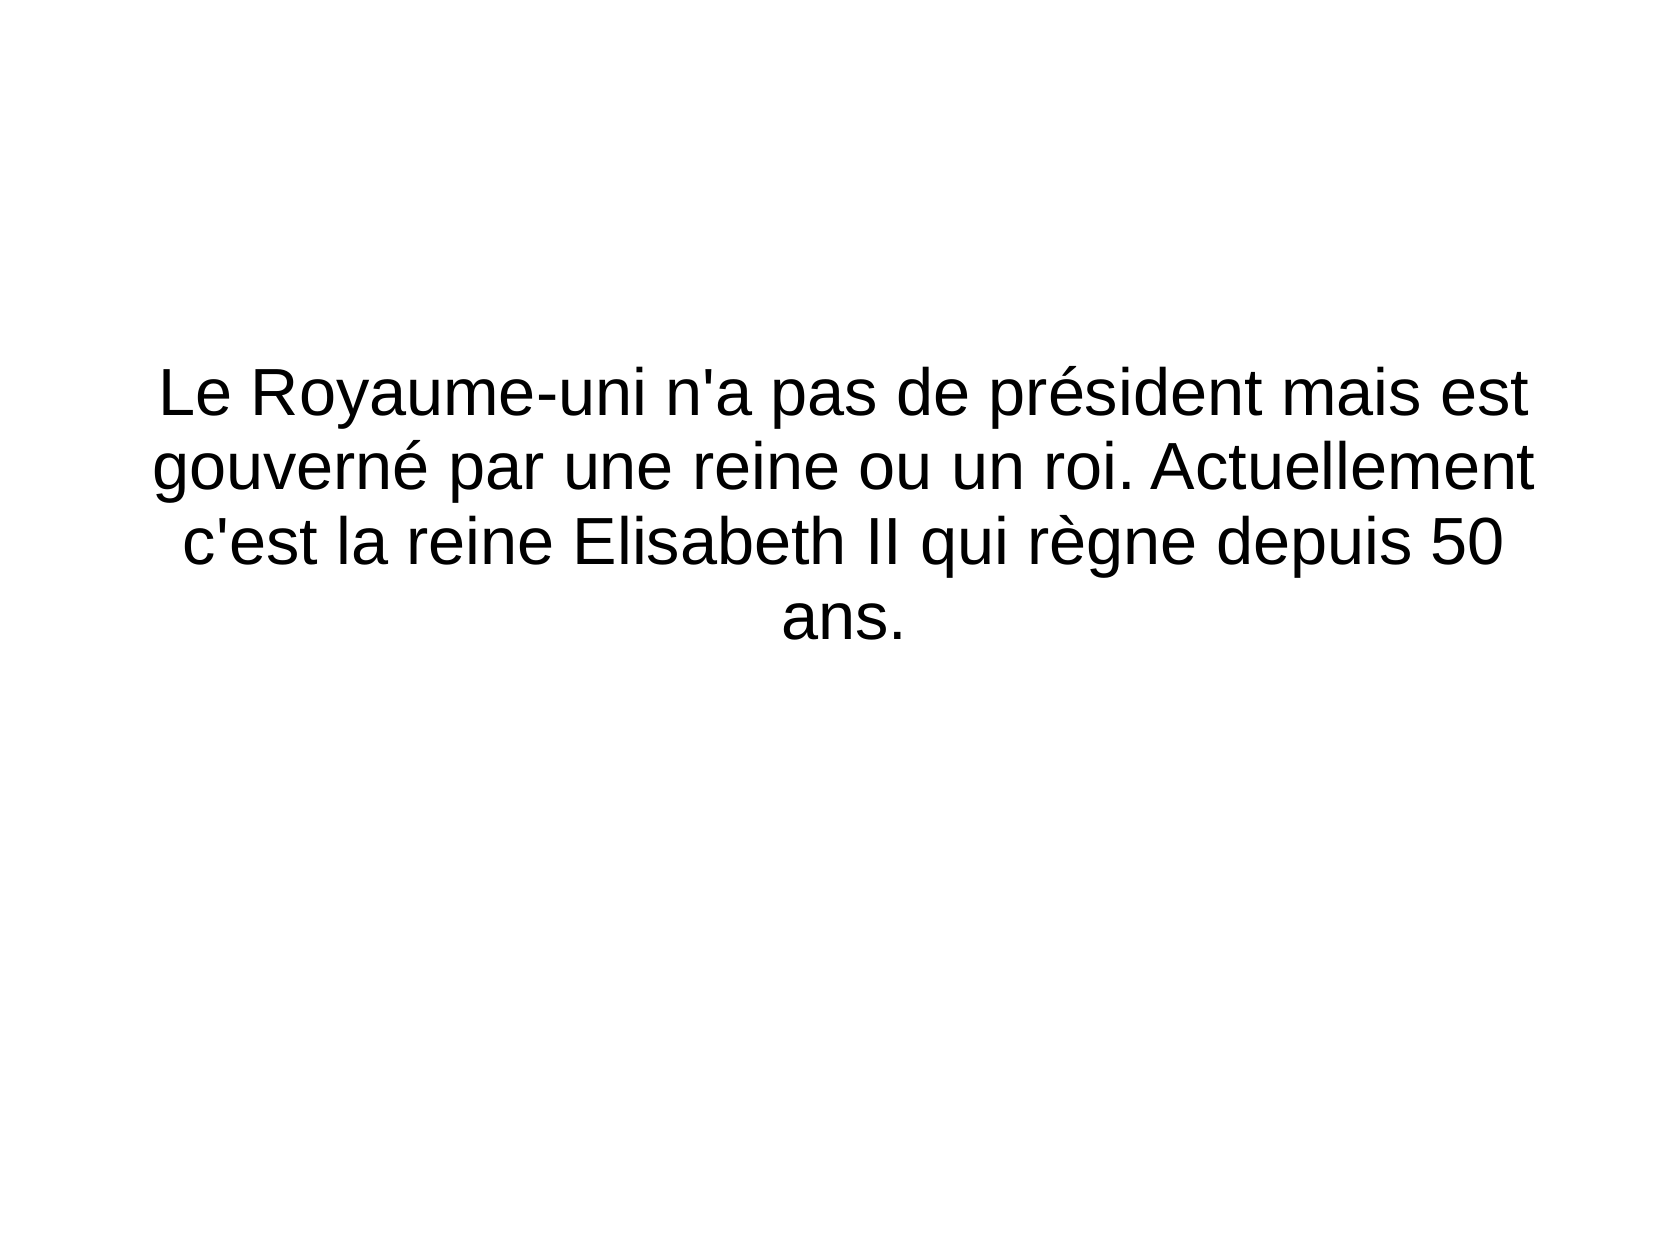

# Le Royaume-uni n'a pas de président mais est gouverné par une reine ou un roi. Actuellement c'est la reine Elisabeth II qui règne depuis 50 ans.